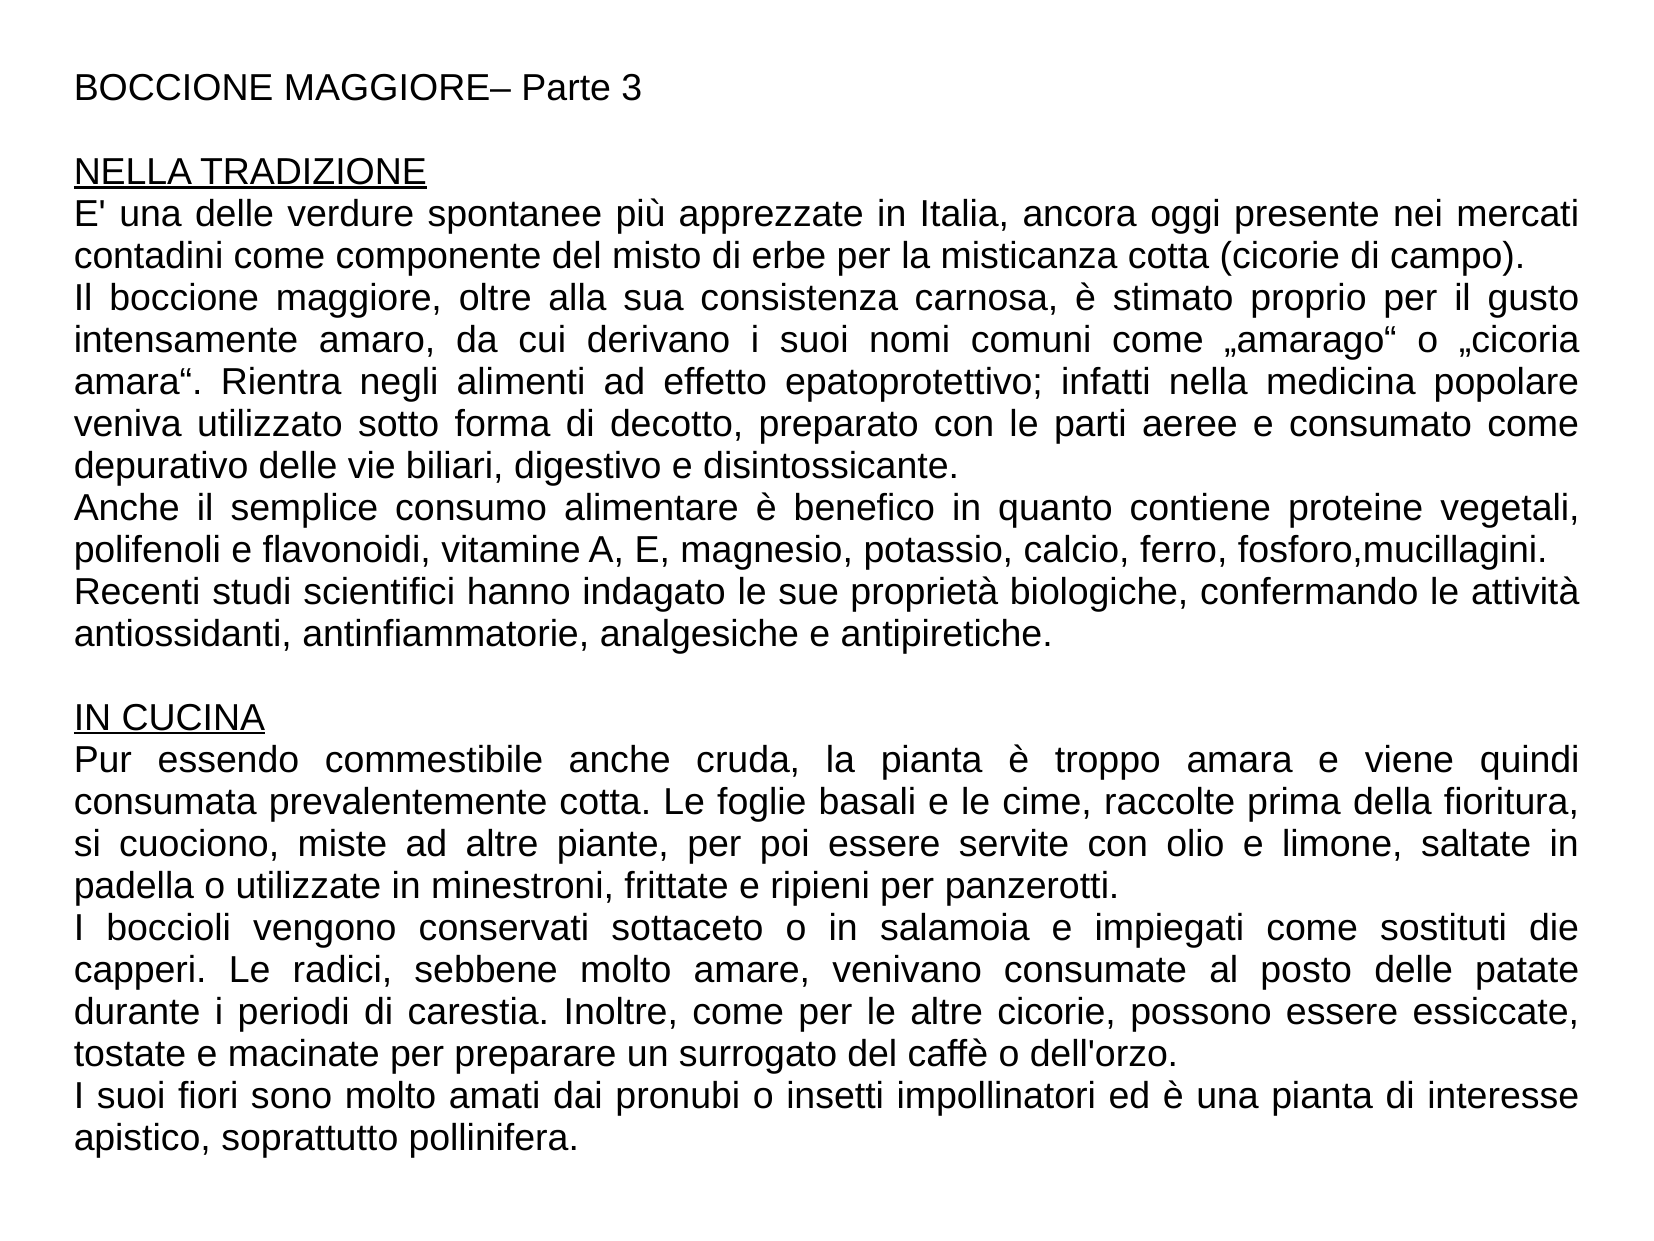

BOCCIONE MAGGIORE– Parte 3
NELLA TRADIZIONE
E' una delle verdure spontanee più apprezzate in Italia, ancora oggi presente nei mercati contadini come componente del misto di erbe per la misticanza cotta (cicorie di campo).
Il boccione maggiore, oltre alla sua consistenza carnosa, è stimato proprio per il gusto intensamente amaro, da cui derivano i suoi nomi comuni come „amarago“ o „cicoria amara“. Rientra negli alimenti ad effetto epatoprotettivo; infatti nella medicina popolare veniva utilizzato sotto forma di decotto, preparato con le parti aeree e consumato come depurativo delle vie biliari, digestivo e disintossicante.
Anche il semplice consumo alimentare è benefico in quanto contiene proteine vegetali, polifenoli e flavonoidi, vitamine A, E, magnesio, potassio, calcio, ferro, fosforo,mucillagini.
Recenti studi scientifici hanno indagato le sue proprietà biologiche, confermando le attività antiossidanti, antinfiammatorie, analgesiche e antipiretiche.
IN CUCINA
Pur essendo commestibile anche cruda, la pianta è troppo amara e viene quindi consumata prevalentemente cotta. Le foglie basali e le cime, raccolte prima della fioritura, si cuociono, miste ad altre piante, per poi essere servite con olio e limone, saltate in padella o utilizzate in minestroni, frittate e ripieni per panzerotti.
I boccioli vengono conservati sottaceto o in salamoia e impiegati come sostituti die capperi. Le radici, sebbene molto amare, venivano consumate al posto delle patate durante i periodi di carestia. Inoltre, come per le altre cicorie, possono essere essiccate, tostate e macinate per preparare un surrogato del caffè o dell'orzo.
I suoi fiori sono molto amati dai pronubi o insetti impollinatori ed è una pianta di interesse apistico, soprattutto pollinifera.